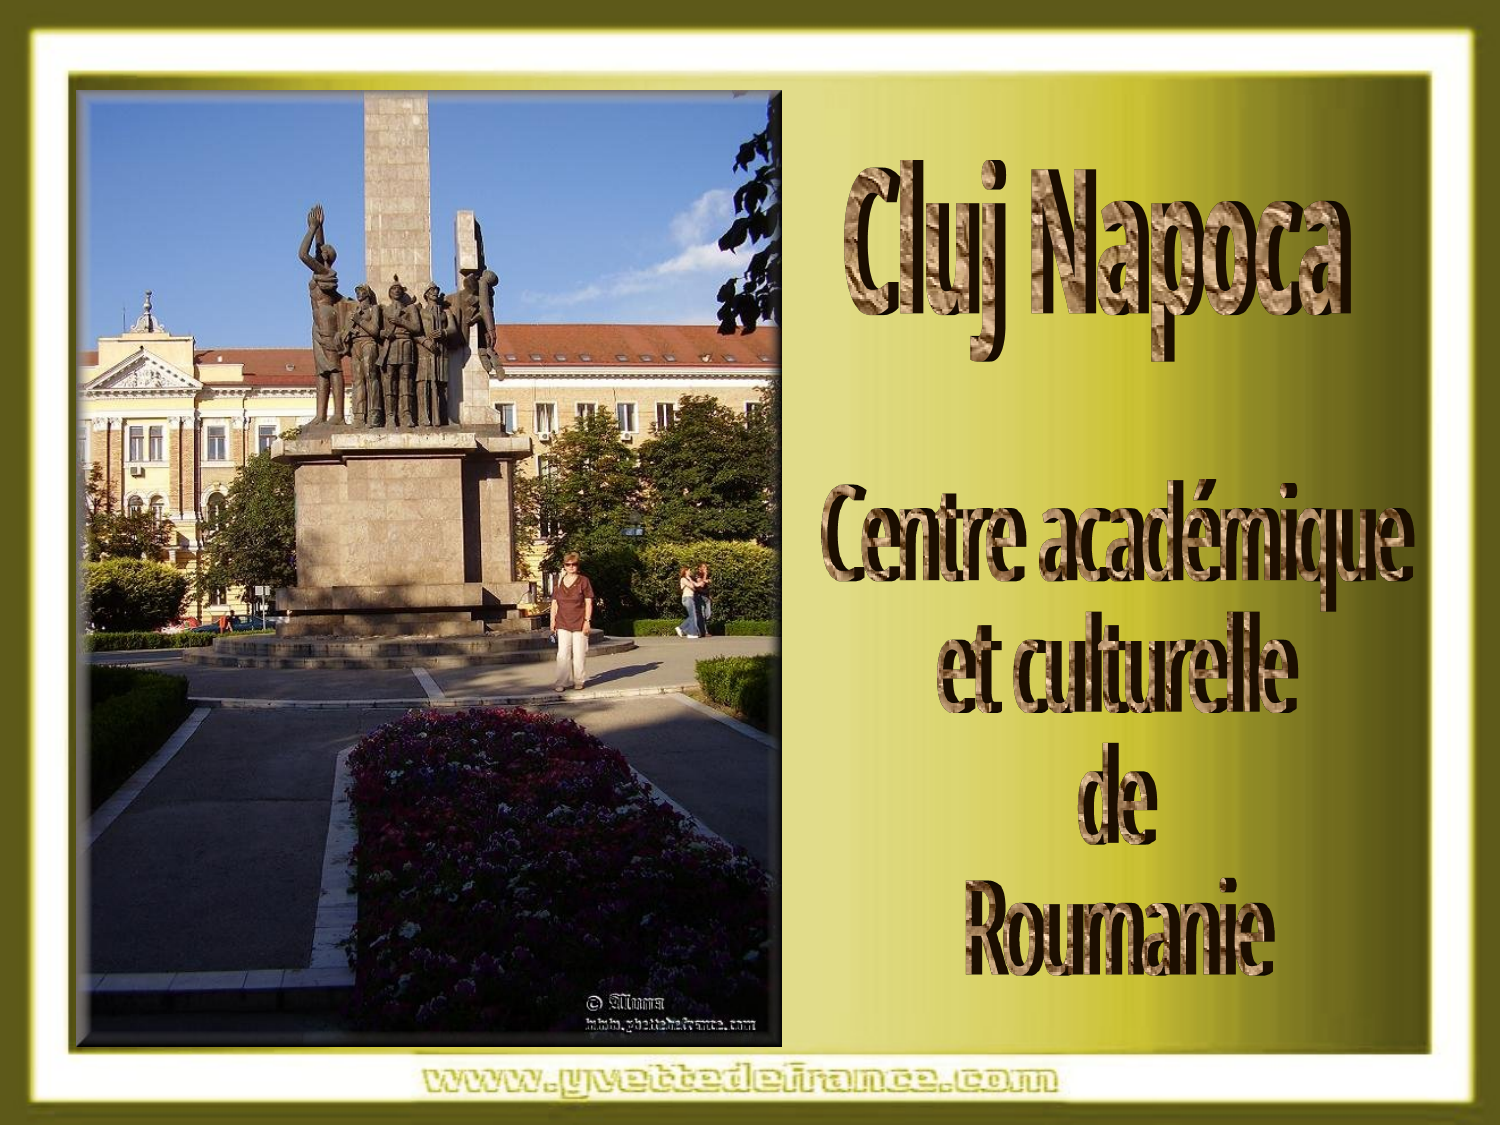

Cluj Napoca
Centre académique
et culturelle
de
Roumanie